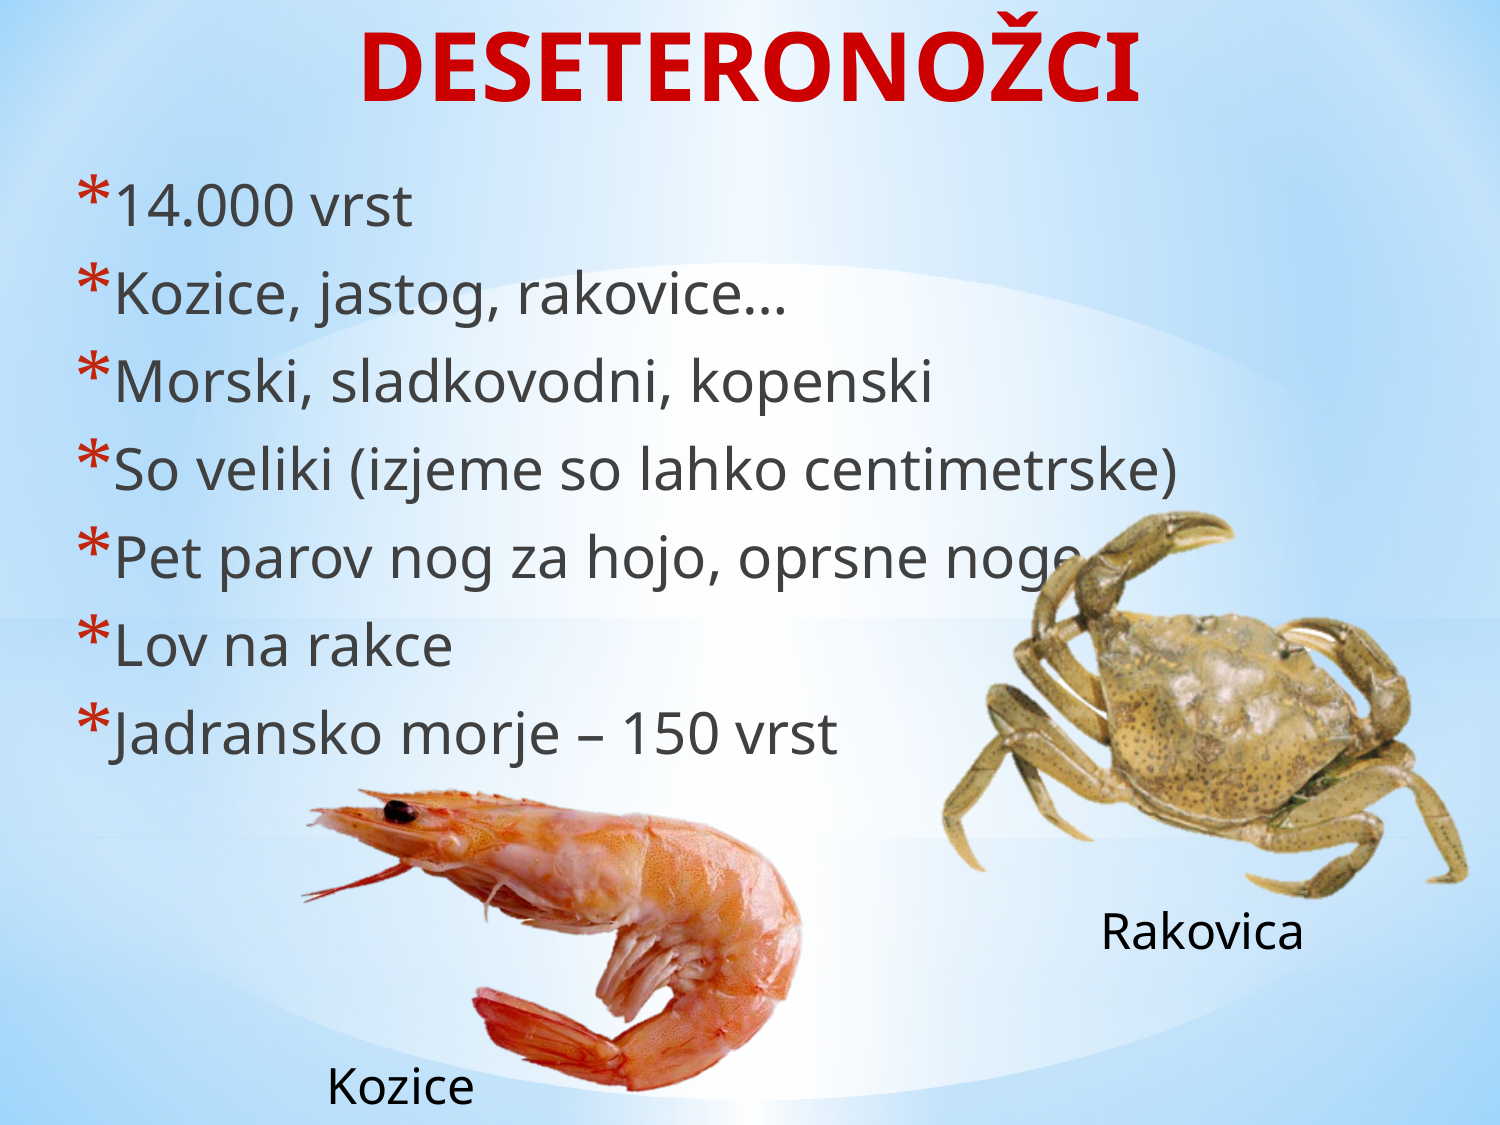

# DESETERONOŽCI
14.000 vrst
Kozice, jastog, rakovice…
Morski, sladkovodni, kopenski
So veliki (izjeme so lahko centimetrske)
Pet parov nog za hojo, oprsne noge
Lov na rakce
Jadransko morje – 150 vrst
Rakovica
Kozice